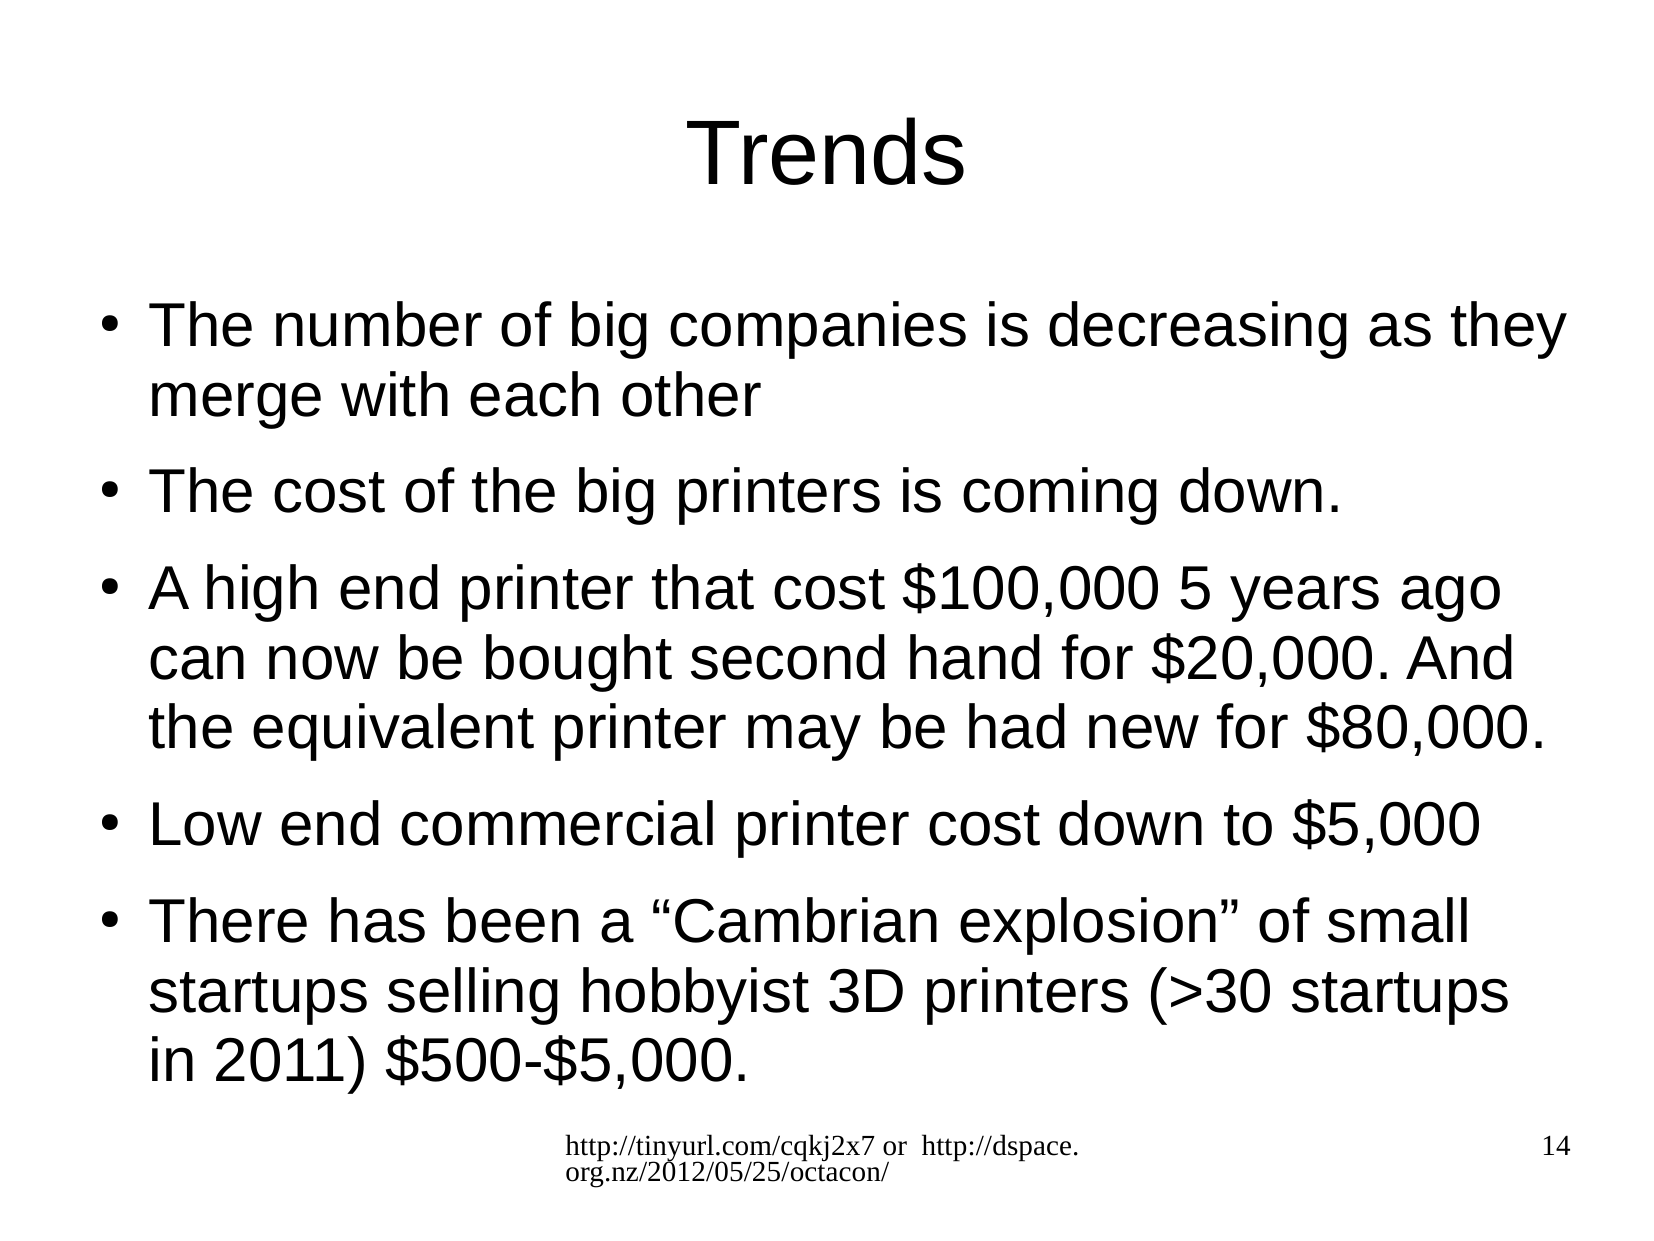

# Trends
The number of big companies is decreasing as they merge with each other
The cost of the big printers is coming down.
A high end printer that cost $100,000 5 years ago can now be bought second hand for $20,000. And the equivalent printer may be had new for $80,000.
Low end commercial printer cost down to $5,000
There has been a “Cambrian explosion” of small startups selling hobbyist 3D printers (>30 startups in 2011) $500-$5,000.
http://tinyurl.com/cqkj2x7 or http://dspace.org.nz/2012/05/25/octacon/
14